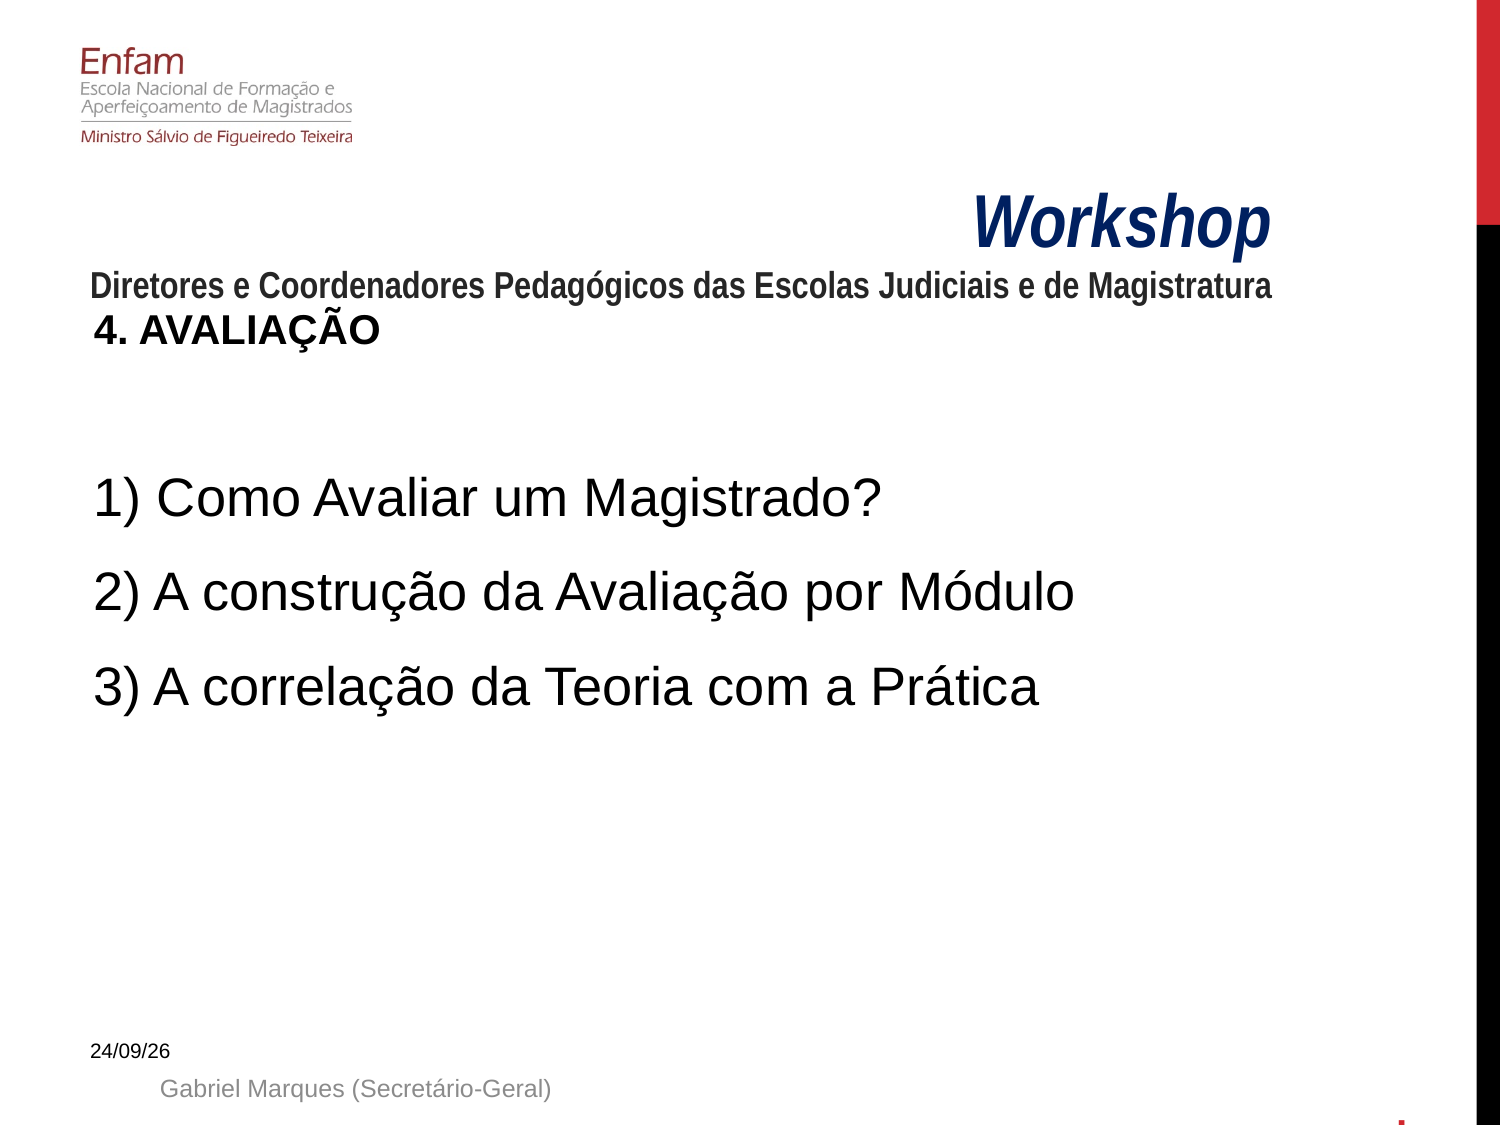

Workshop
Diretores e Coordenadores Pedagógicos das Escolas Judiciais e de Magistratura
# 4. AVALIAÇÃO
1) Como Avaliar um Magistrado?
2) A construção da Avaliação por Módulo
3) A correlação da Teoria com a Prática
Gabriel Marques (Secretário-Geral)